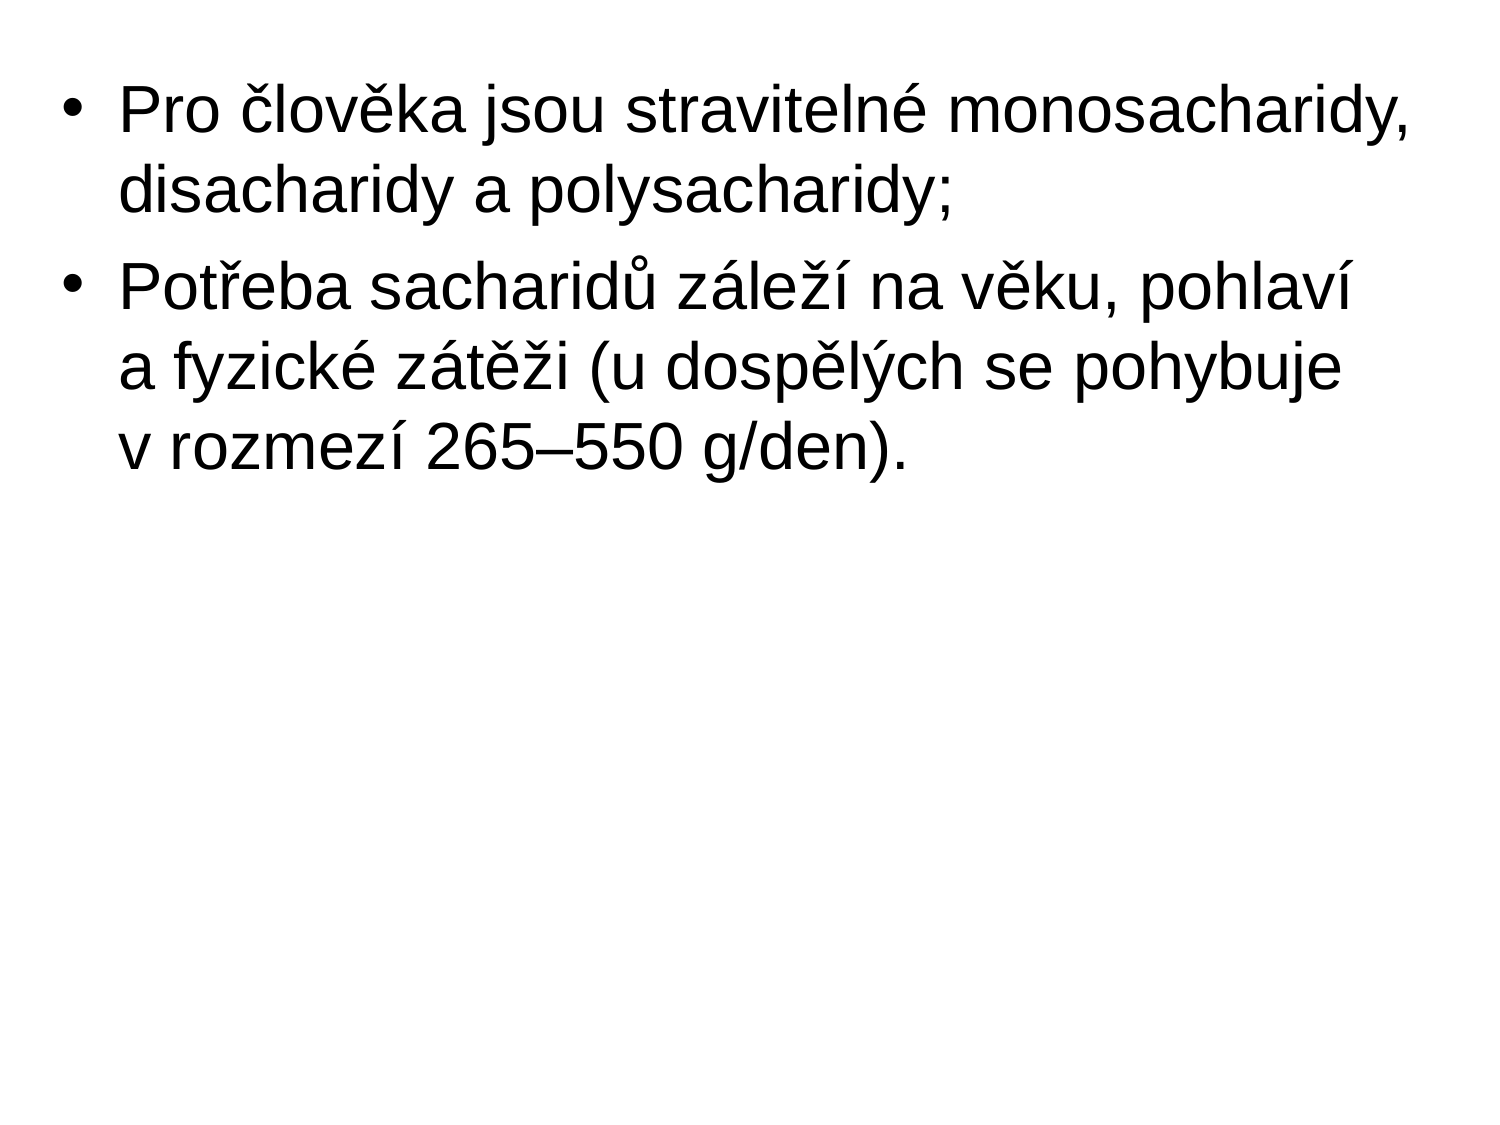

# Pro člověka jsou stravitelné monosacharidy, disacharidy a polysacharidy;
Potřeba sacharidů záleží na věku, pohlaví
a fyzické zátěži (u dospělých se pohybuje
v rozmezí 265–550 g/den).